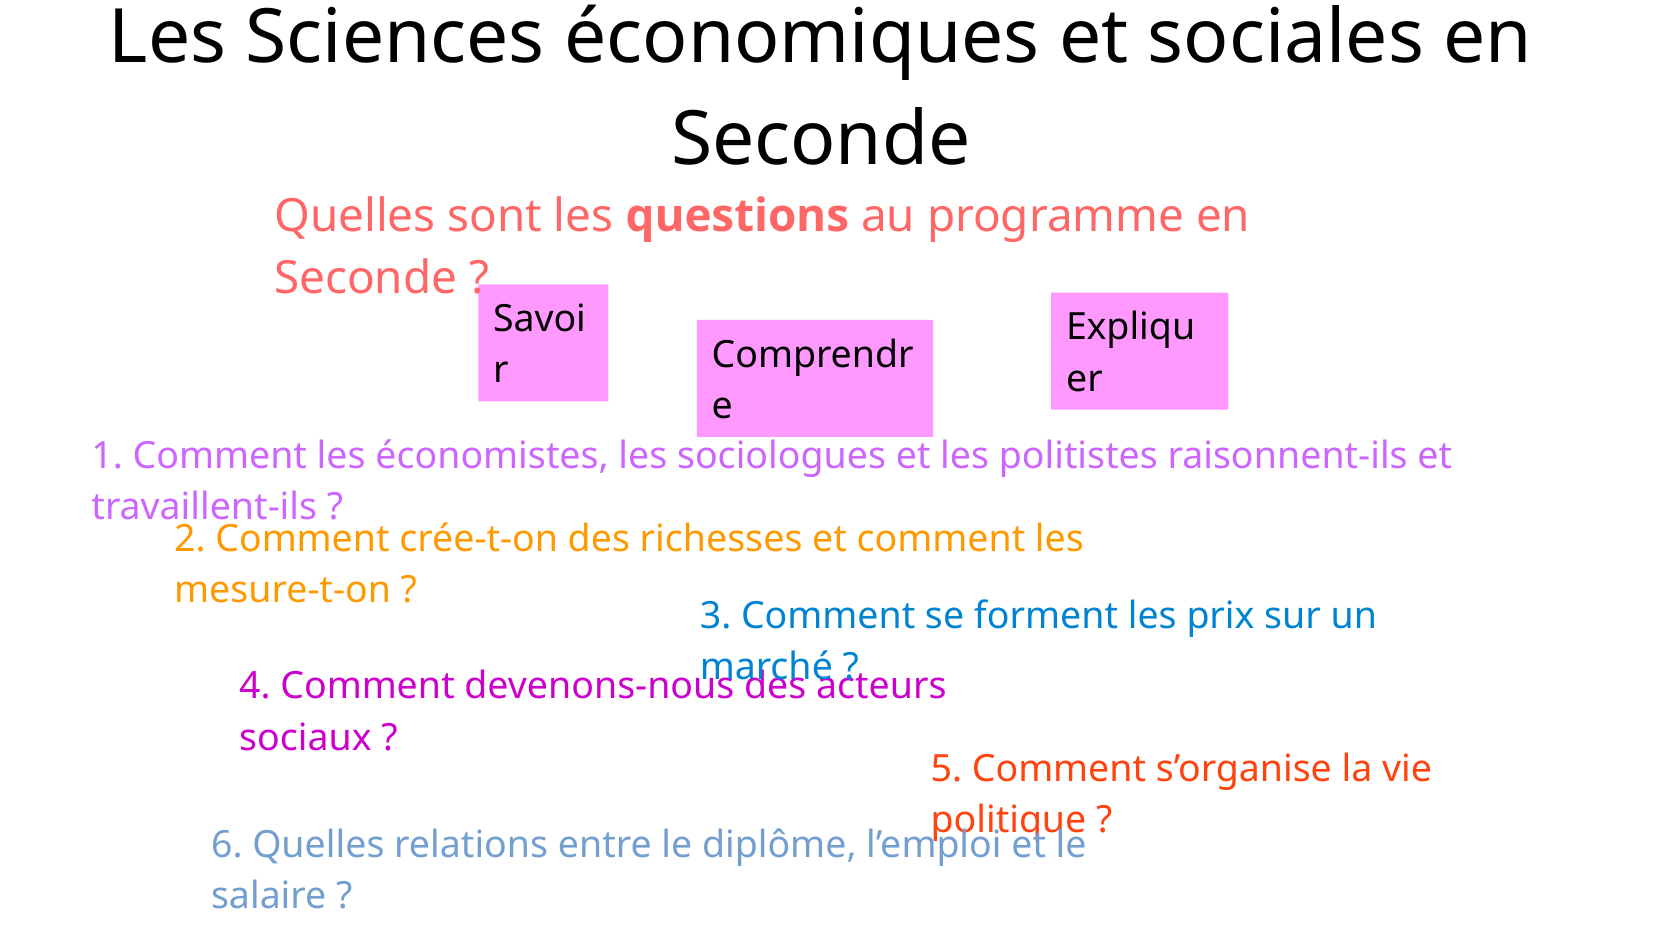

# Les Sciences économiques et sociales en Seconde
Quelles sont les questions au programme en Seconde ?
Savoir
Expliquer
Comprendre
1. Comment les économistes, les sociologues et les politistes raisonnent-ils et travaillent-ils ?
2. Comment crée-t-on des richesses et comment les mesure-t-on ?
3. Comment se forment les prix sur un marché ?
4. Comment devenons-nous des acteurs sociaux ?
5. Comment s’organise la vie politique ?
6. Quelles relations entre le diplôme, l’emploi et le salaire ?